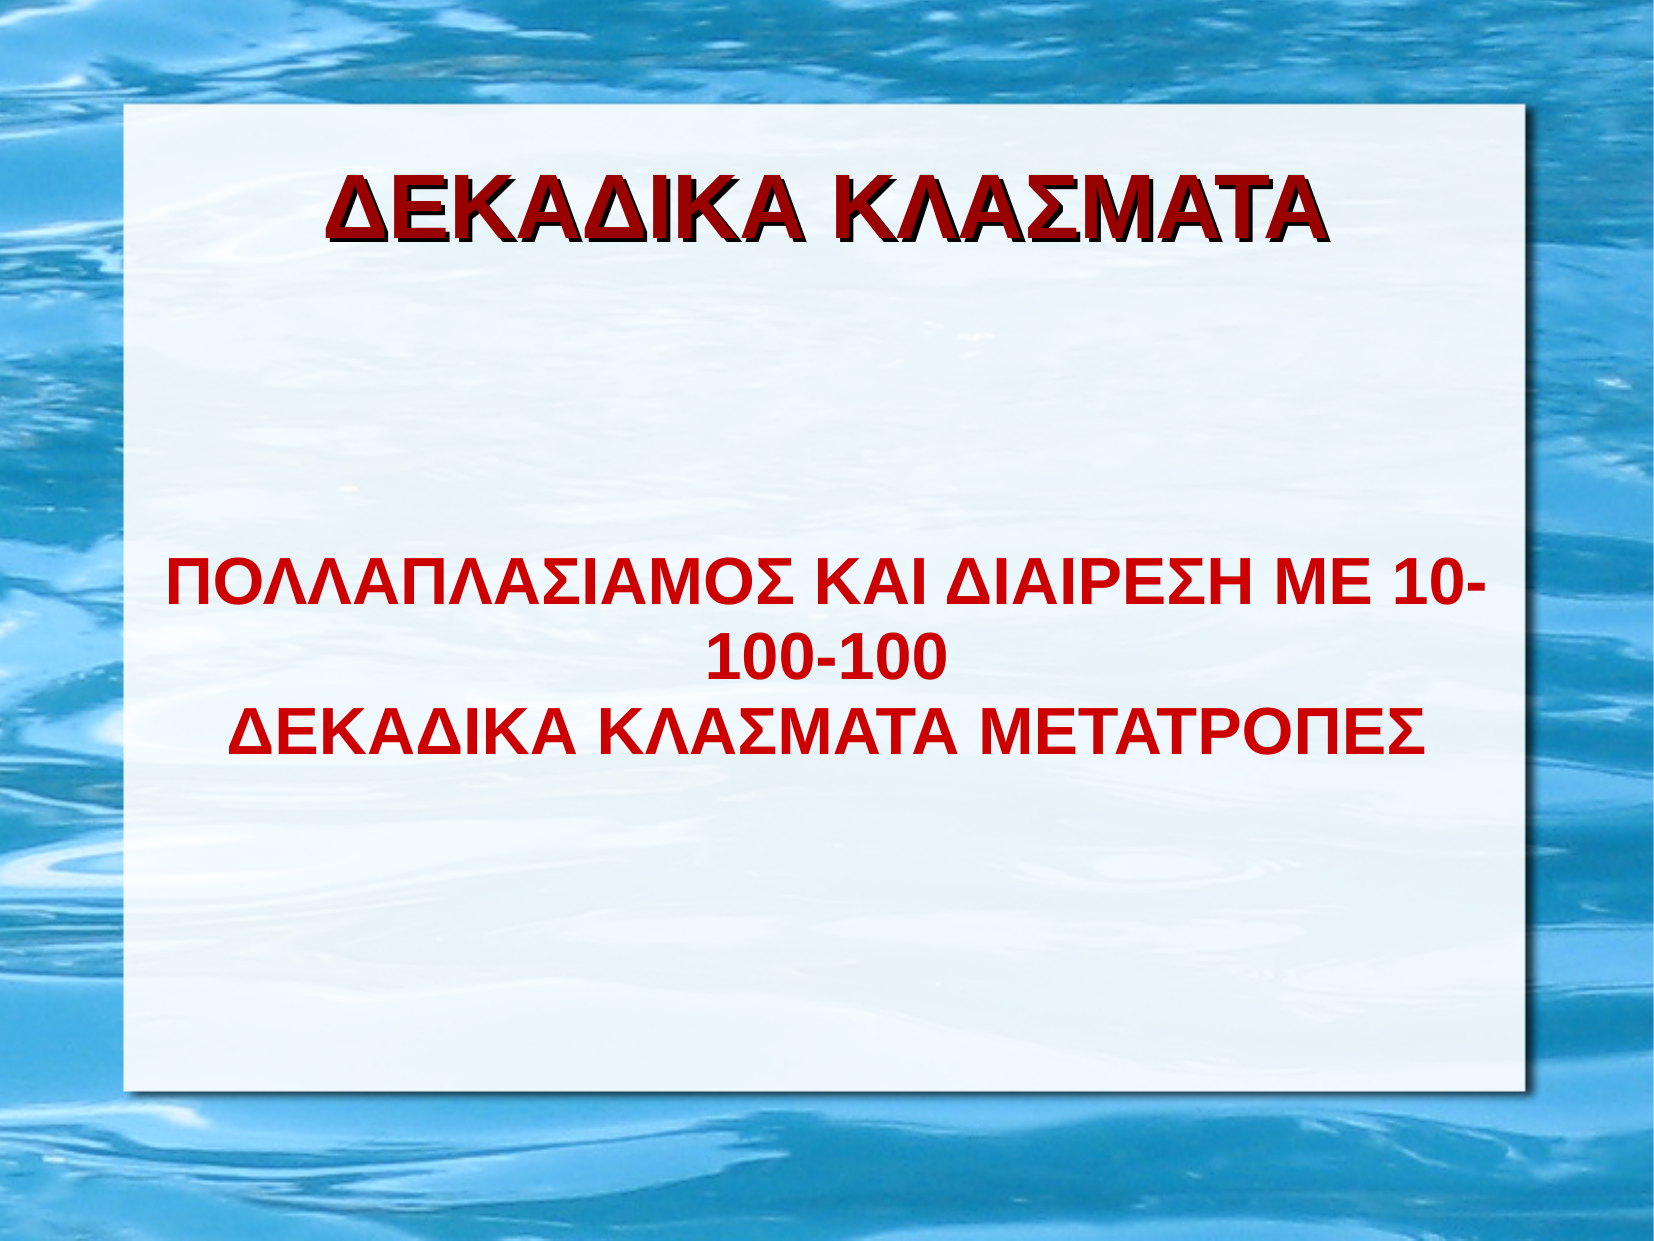

# ΔΕΚΑΔΙΚΑ ΚΛΑΣΜΑΤΑ
ΠΟΛΛΑΠΛΑΣΙΑΜΟΣ ΚΑΙ ΔΙΑΙΡΕΣΗ ΜΕ 10-100-100
ΔΕΚΑΔΙΚΑ ΚΛΑΣΜΑΤΑ ΜΕΤΑΤΡΟΠΕΣ